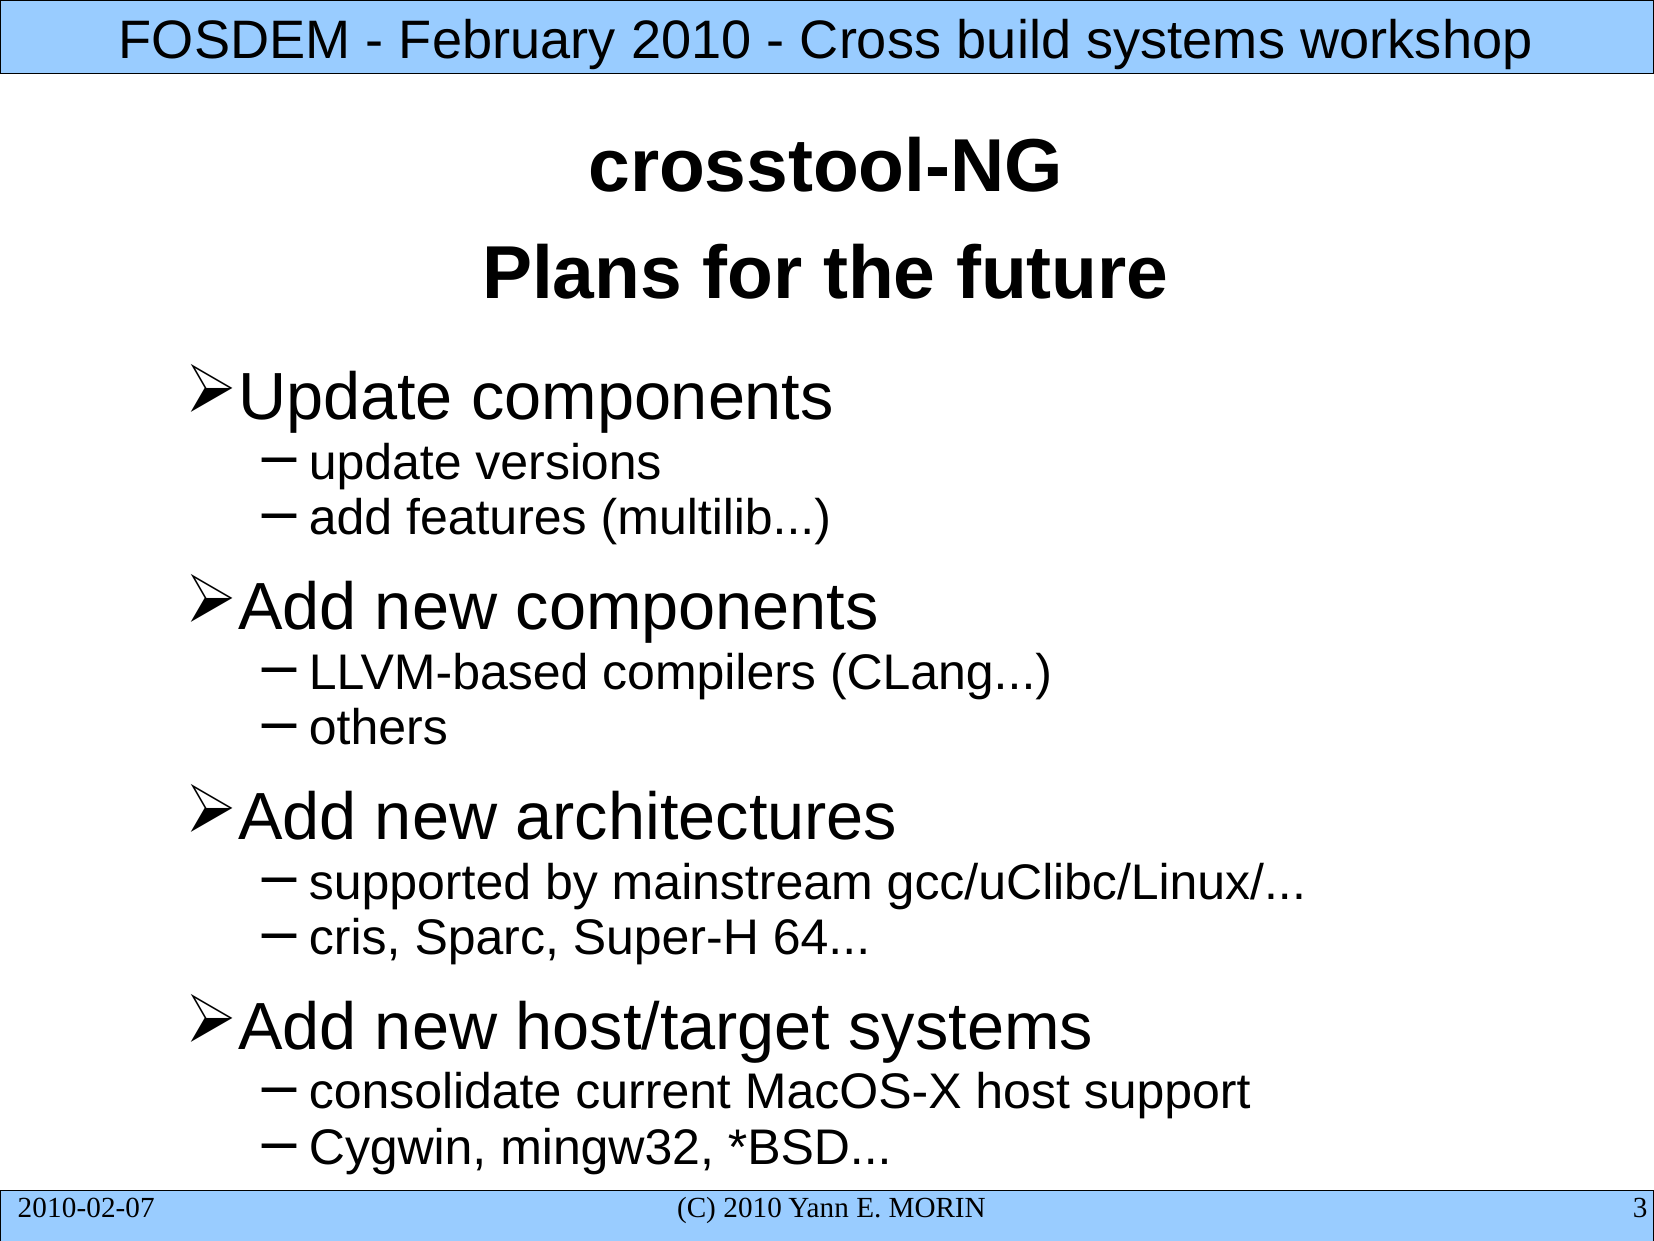

# FOSDEM - February 2010 - Cross build systems workshop
crosstool-NG
Plans for the future
Update components
update versions
add features (multilib...)
Add new components
LLVM-based compilers (CLang...)
others
Add new architectures
supported by mainstream gcc/uClibc/Linux/...
cris, Sparc, Super-H 64...
Add new host/target systems
consolidate current MacOS-X host support
Cygwin, mingw32, *BSD...
2010-02-07
(C) 2010 Yann E. MORIN
3